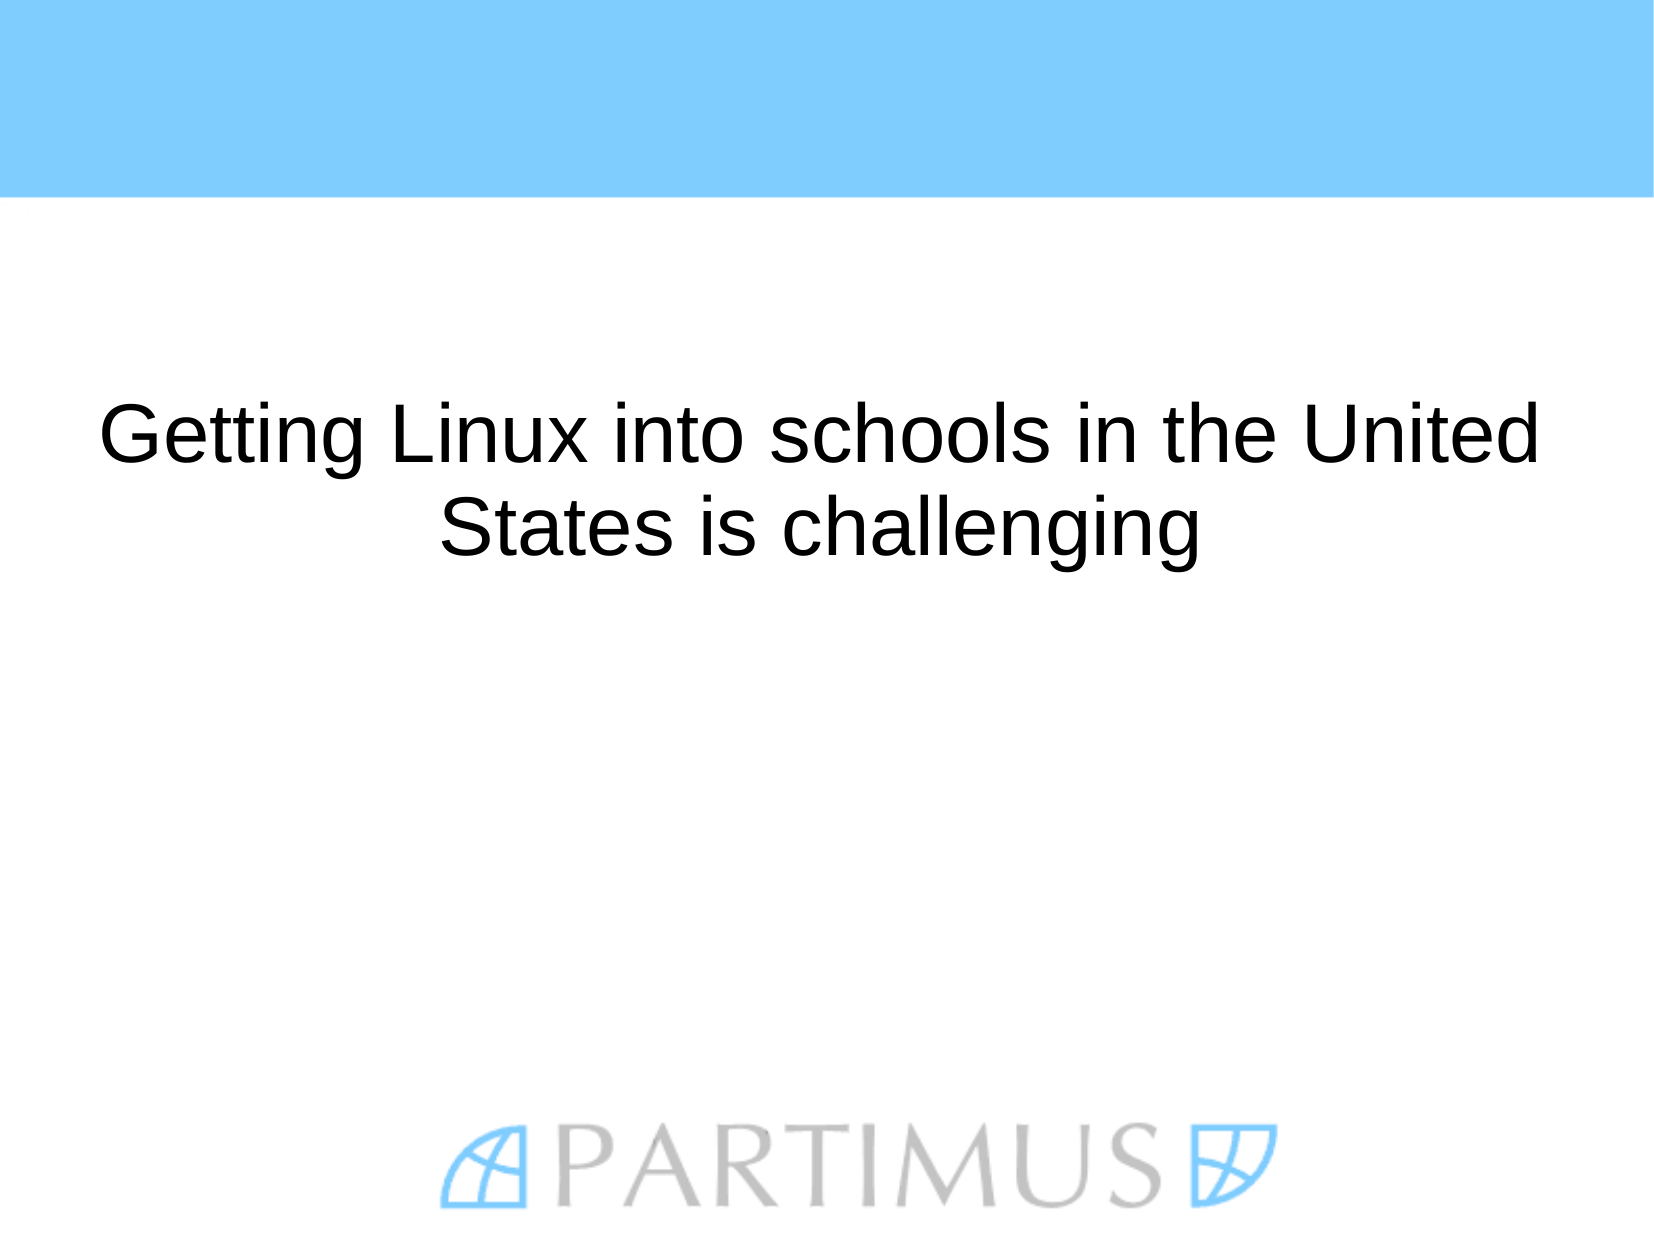

# Getting Linux into schools in the United States is challenging